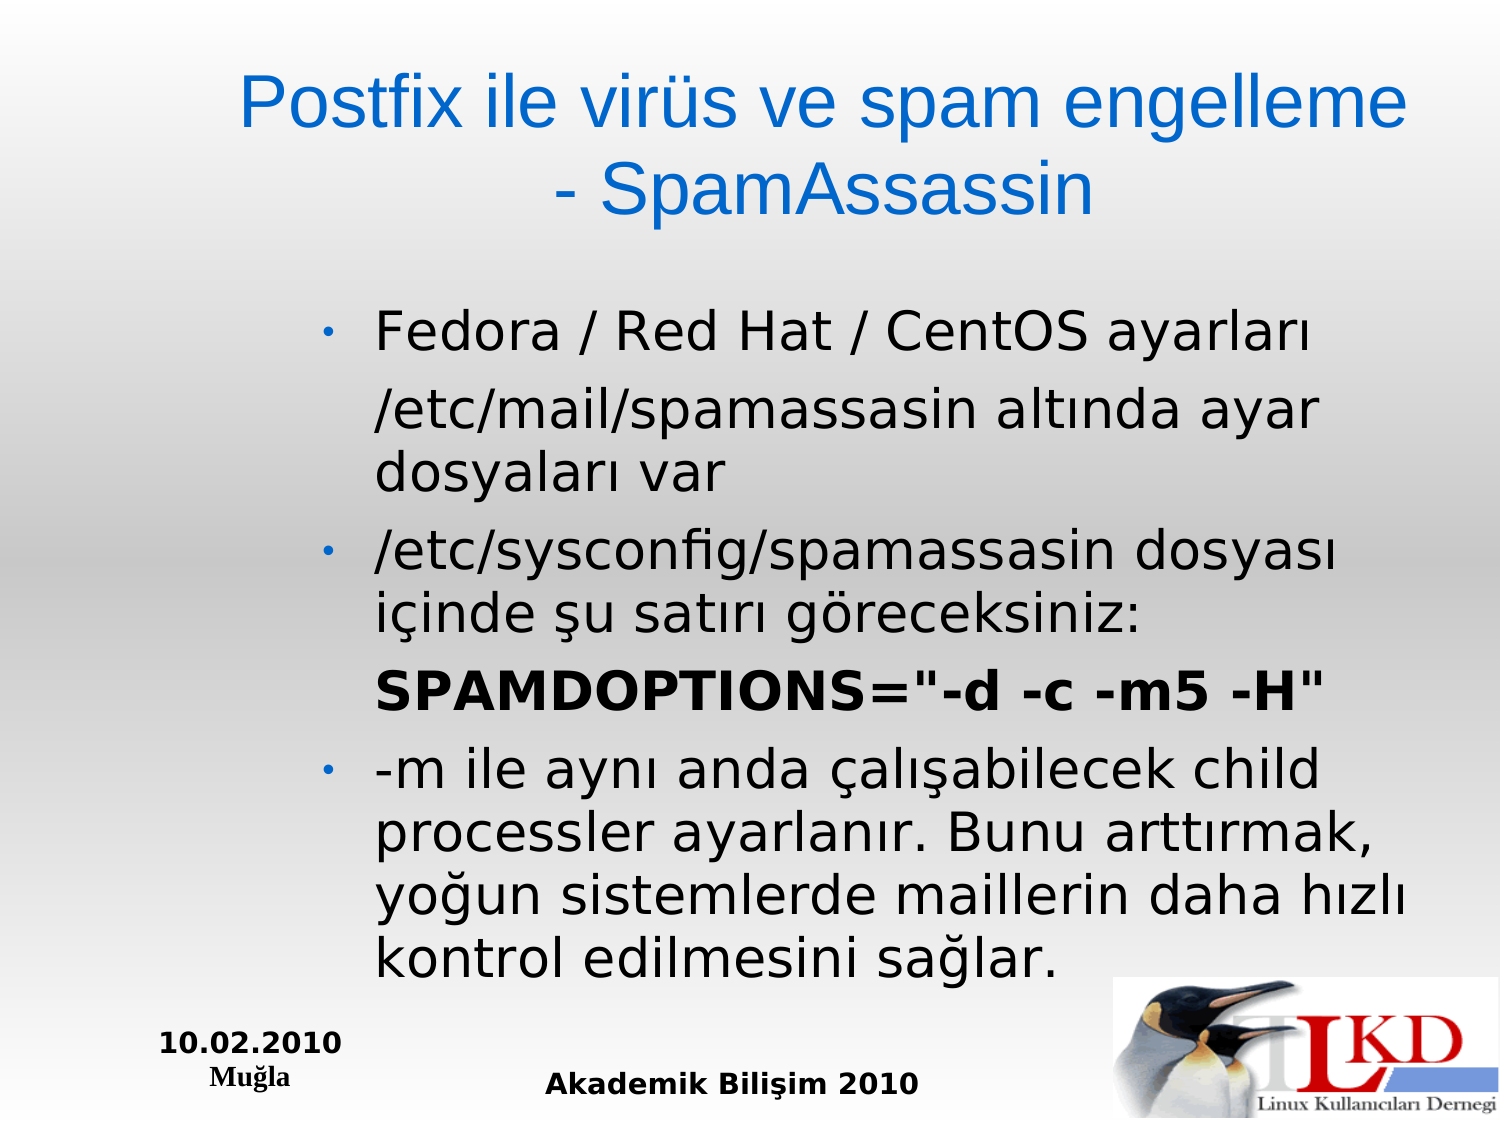

# Postfix ile virüs ve spam engelleme - SpamAssassin
Fedora / Red Hat / CentOS ayarları
/etc/mail/spamassasin altında ayar dosyaları var
/etc/sysconfig/spamassasin dosyası içinde şu satırı göreceksiniz:
SPAMDOPTIONS="-d -c -m5 -H"
-m ile aynı anda çalışabilecek child processler ayarlanır. Bunu arttırmak, yoğun sistemlerde maillerin daha hızlı kontrol edilmesini sağlar.